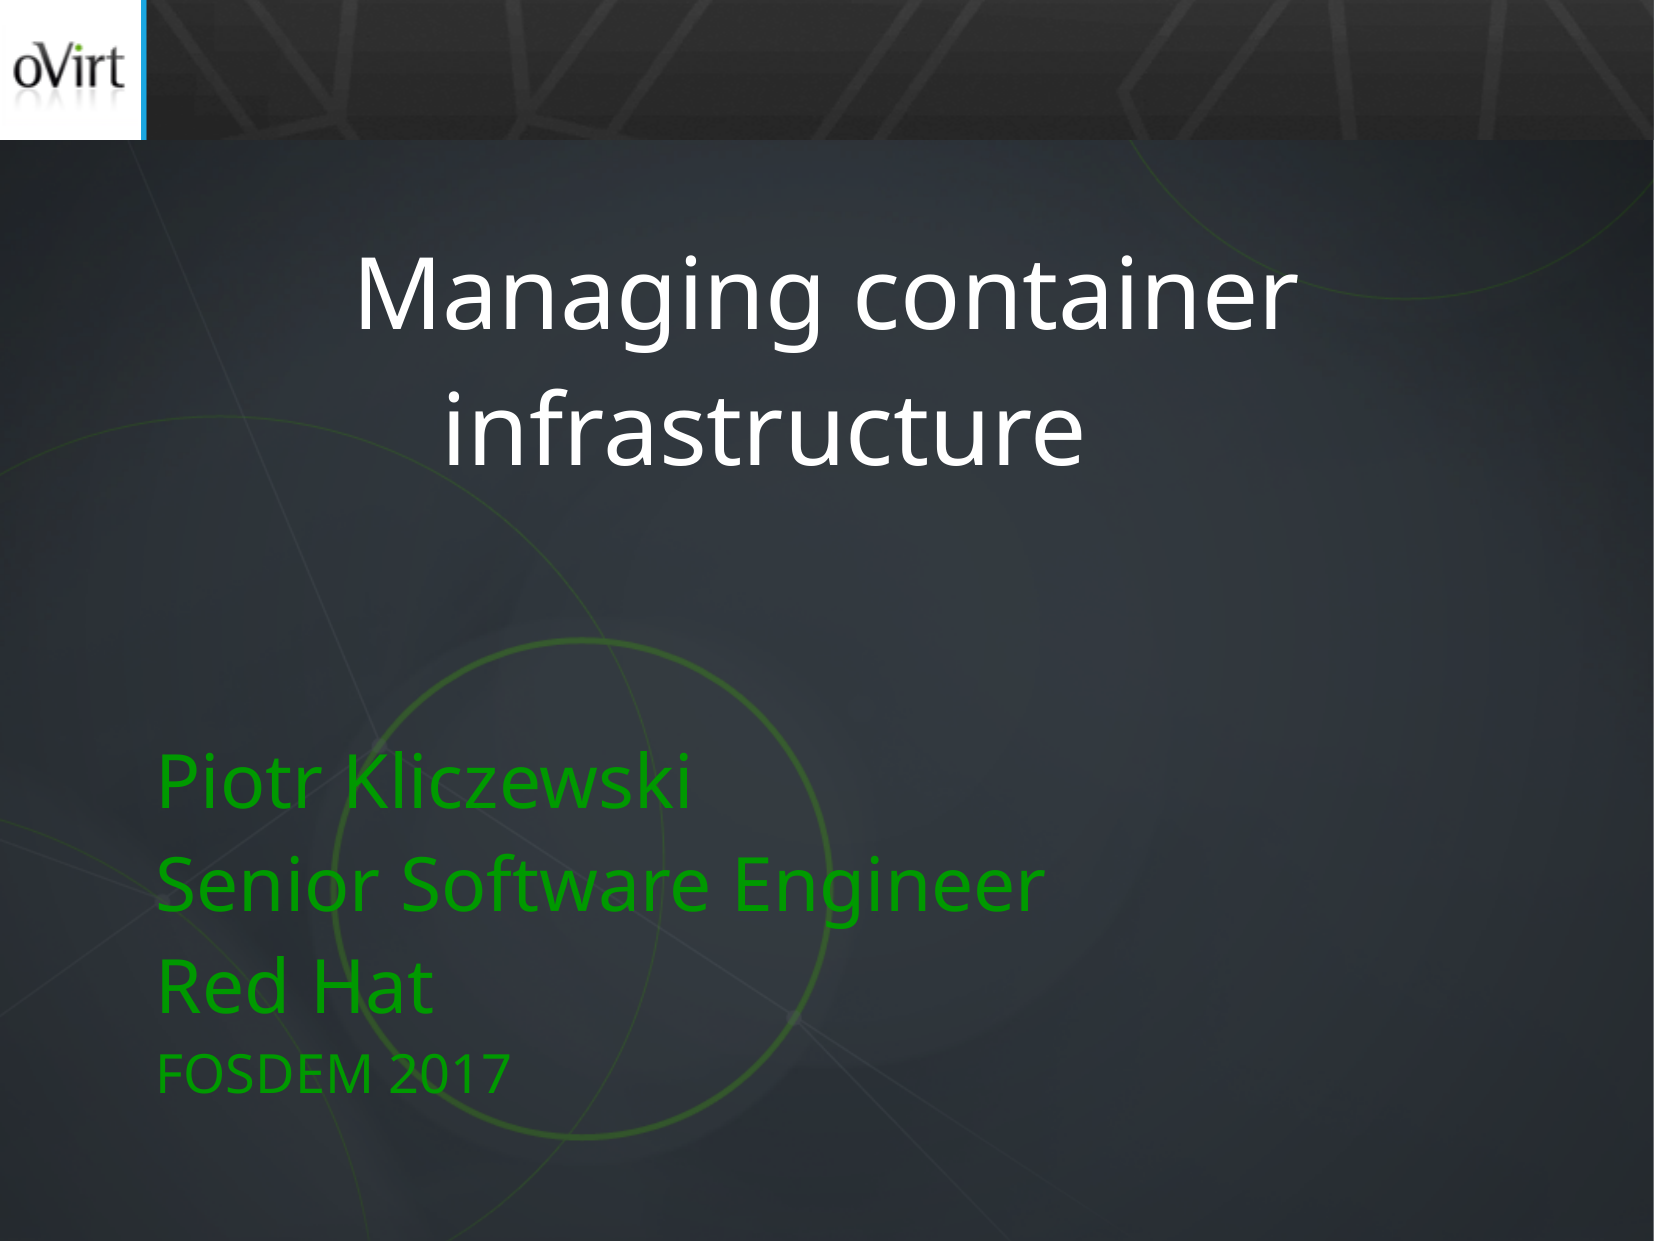

Managing container 		infrastructure
Piotr Kliczewski
Senior Software Engineer
Red Hat
FOSDEM 2017